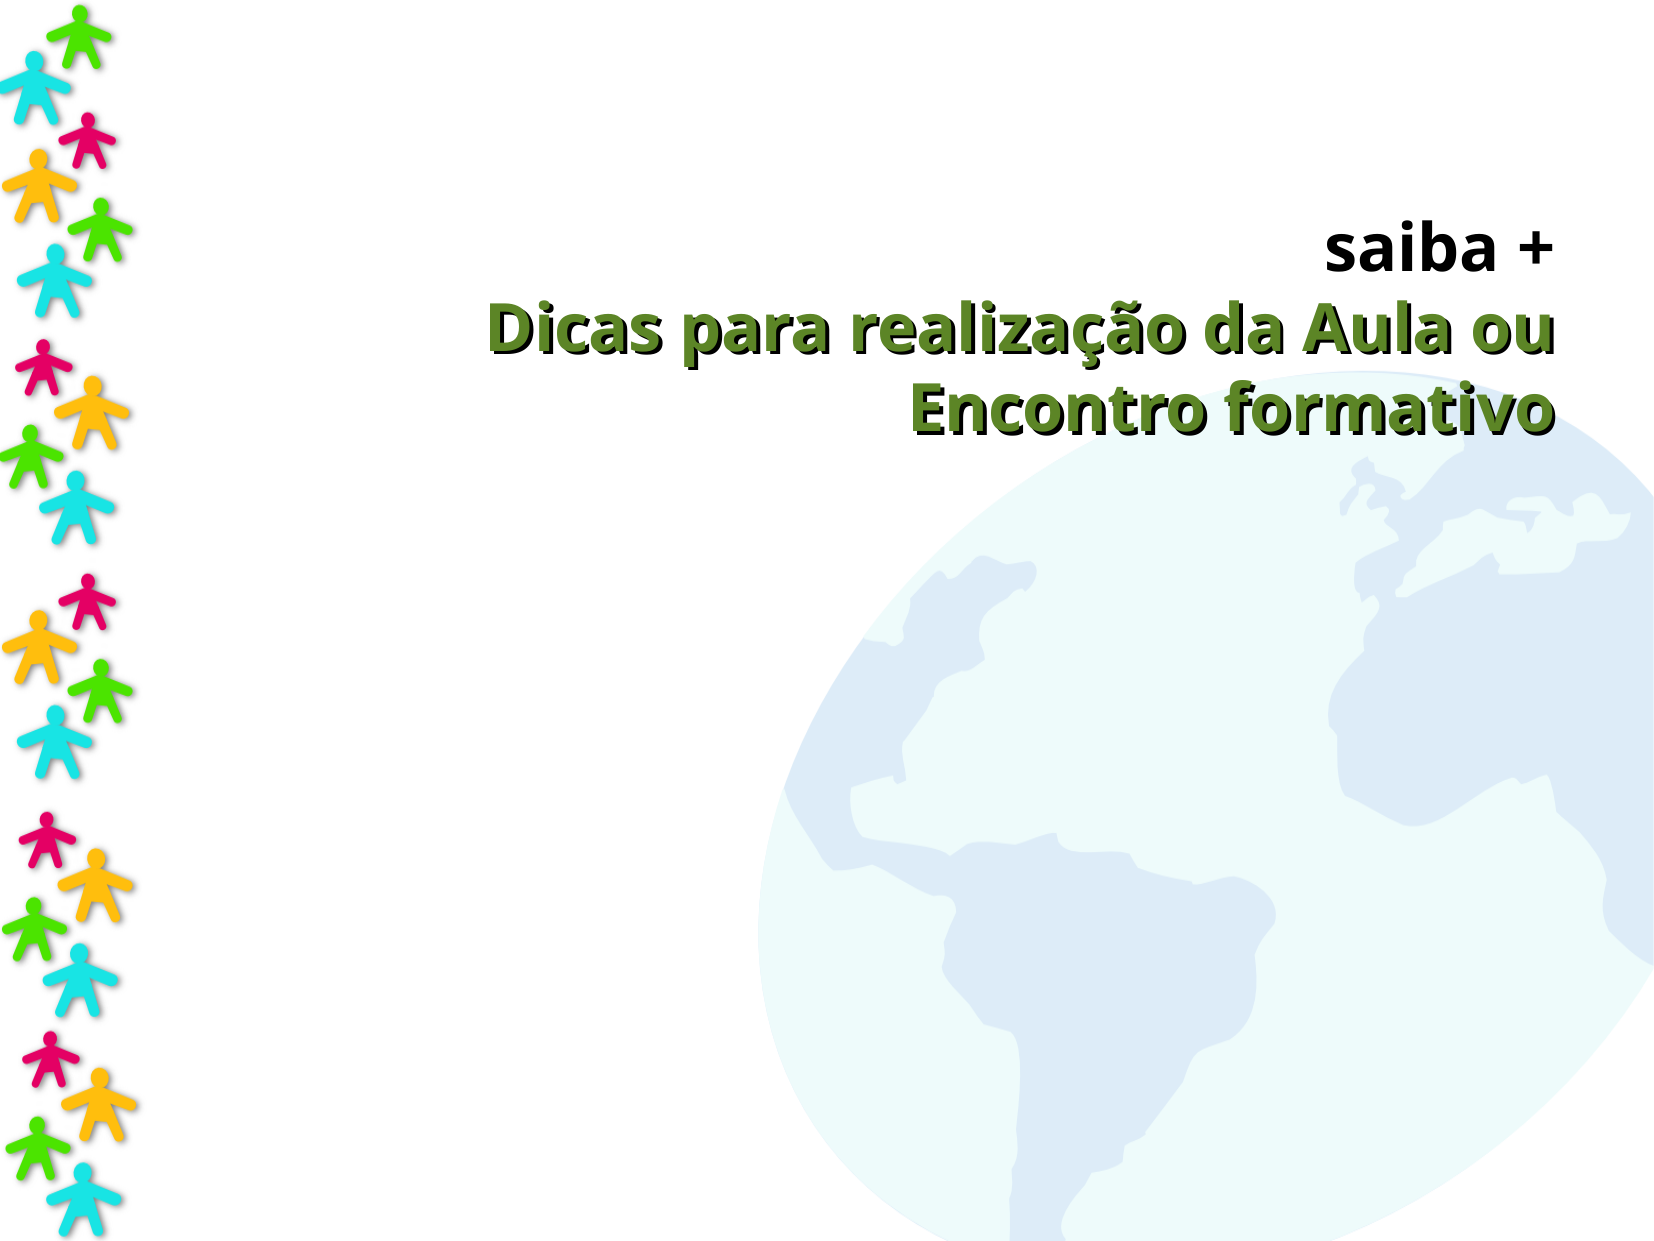

saiba +
Dicas para realização da Aula ou Encontro formativo